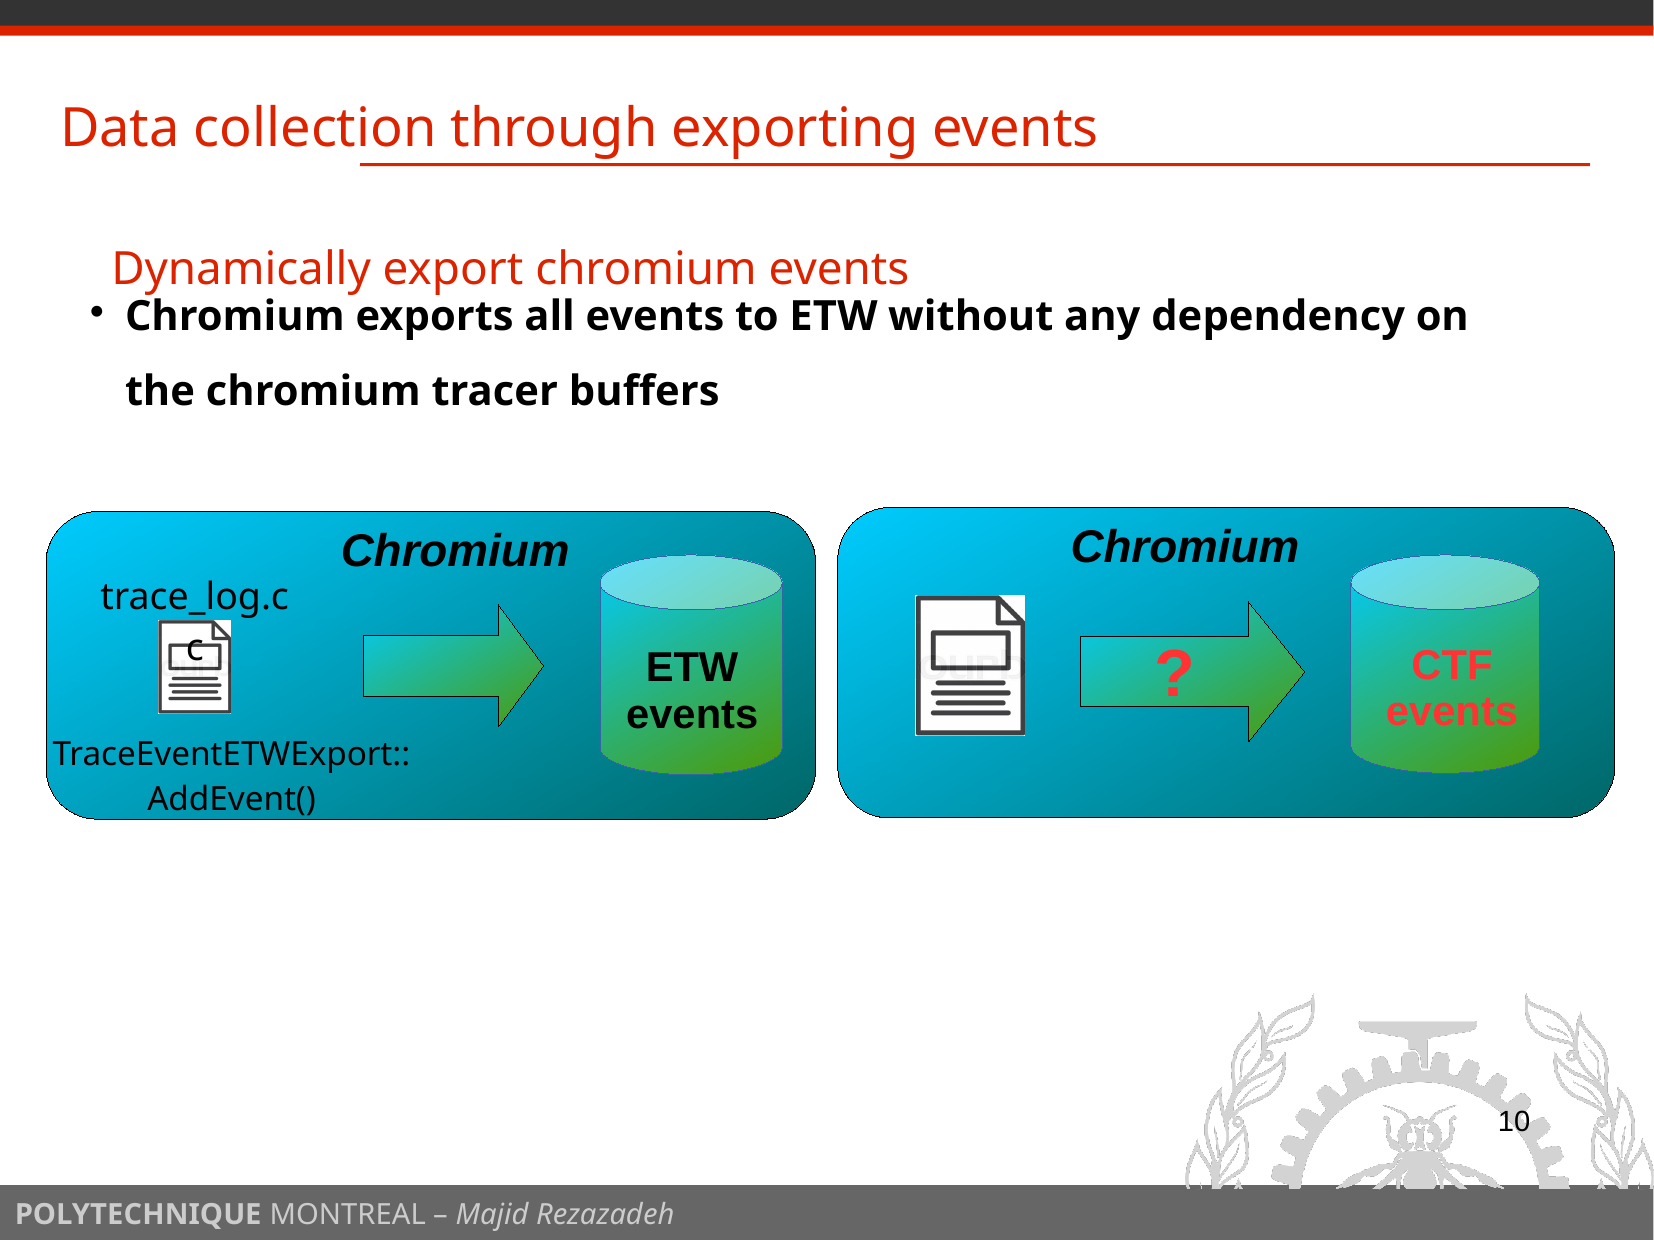

Data collection through exporting events
Dynamically export chromium events
Chromium exports all events to ETW without any dependency on the chromium tracer buffers
Chromium
Chromium
trace_log.cc
?
CTF events
ETW events
TraceEventETWExport::AddEvent()
10
POLYTECHNIQUE MONTREAL – Majid Rezazadeh